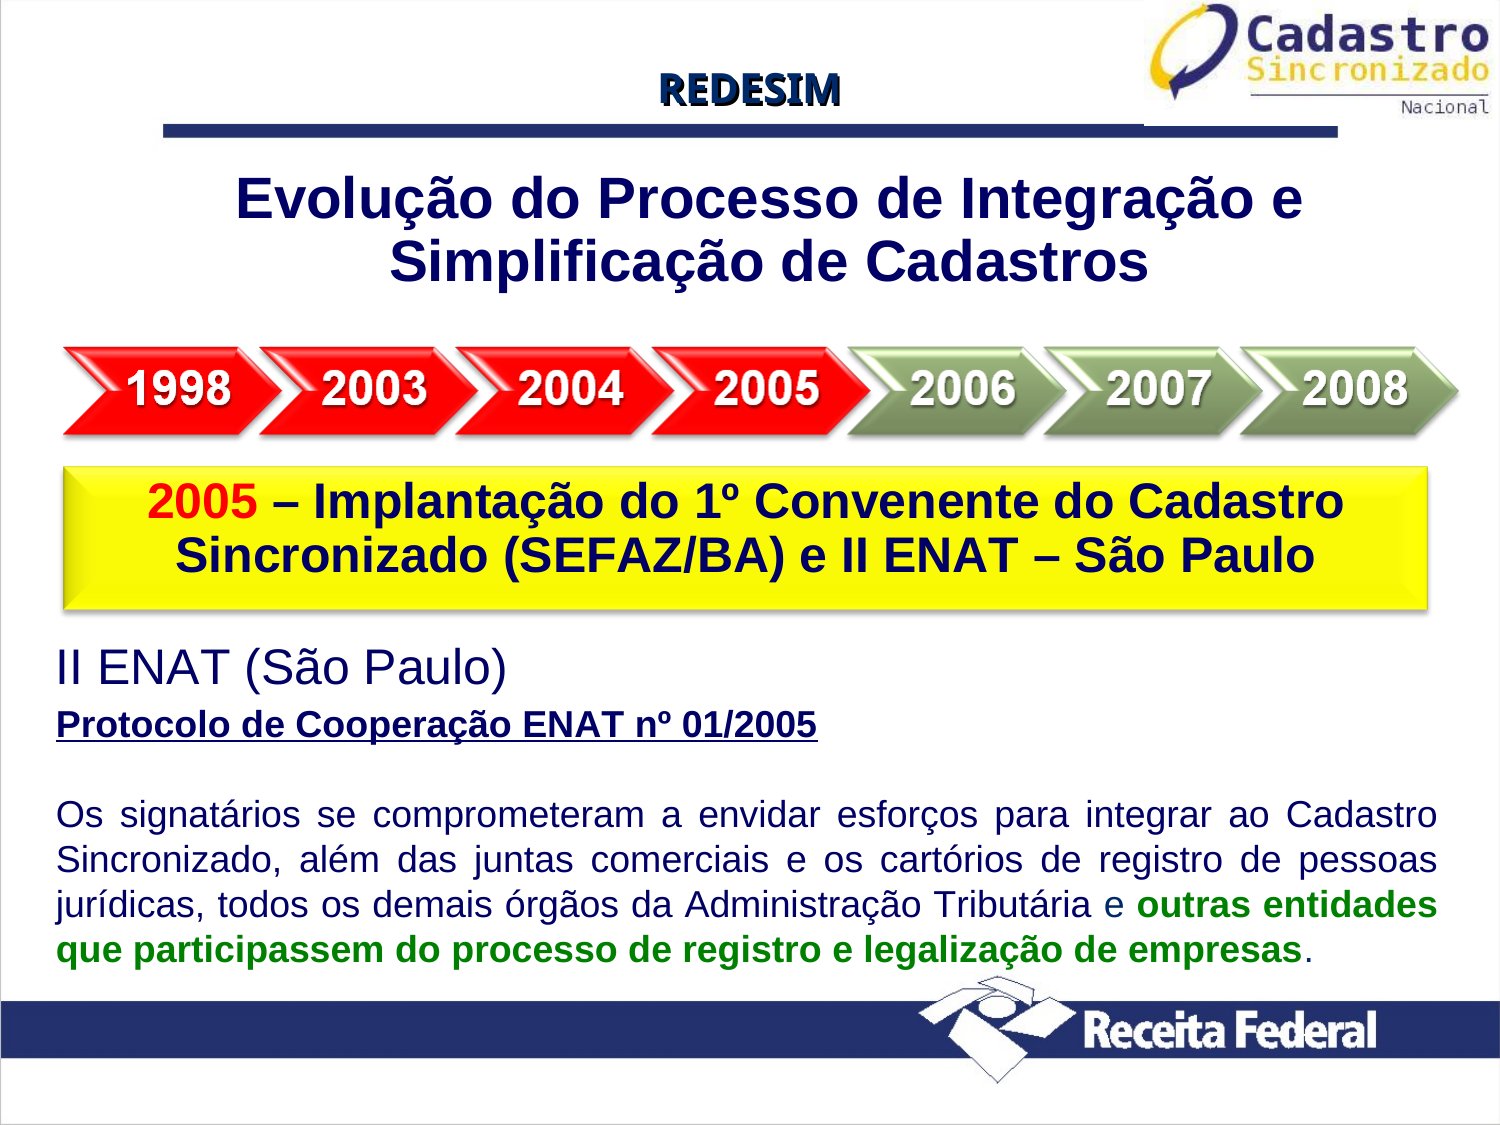

REDESIM
Evolução do Processo de Integração e Simplificação de Cadastros
2005 – Implantação do 1º Convenente do Cadastro Sincronizado (SEFAZ/BA) e II ENAT – São Paulo
II ENAT (São Paulo)
Protocolo de Cooperação ENAT nº 01/2005
Os signatários se comprometeram a envidar esforços para integrar ao Cadastro Sincronizado, além das juntas comerciais e os cartórios de registro de pessoas jurídicas, todos os demais órgãos da Administração Tributária e outras entidades que participassem do processo de registro e legalização de empresas.